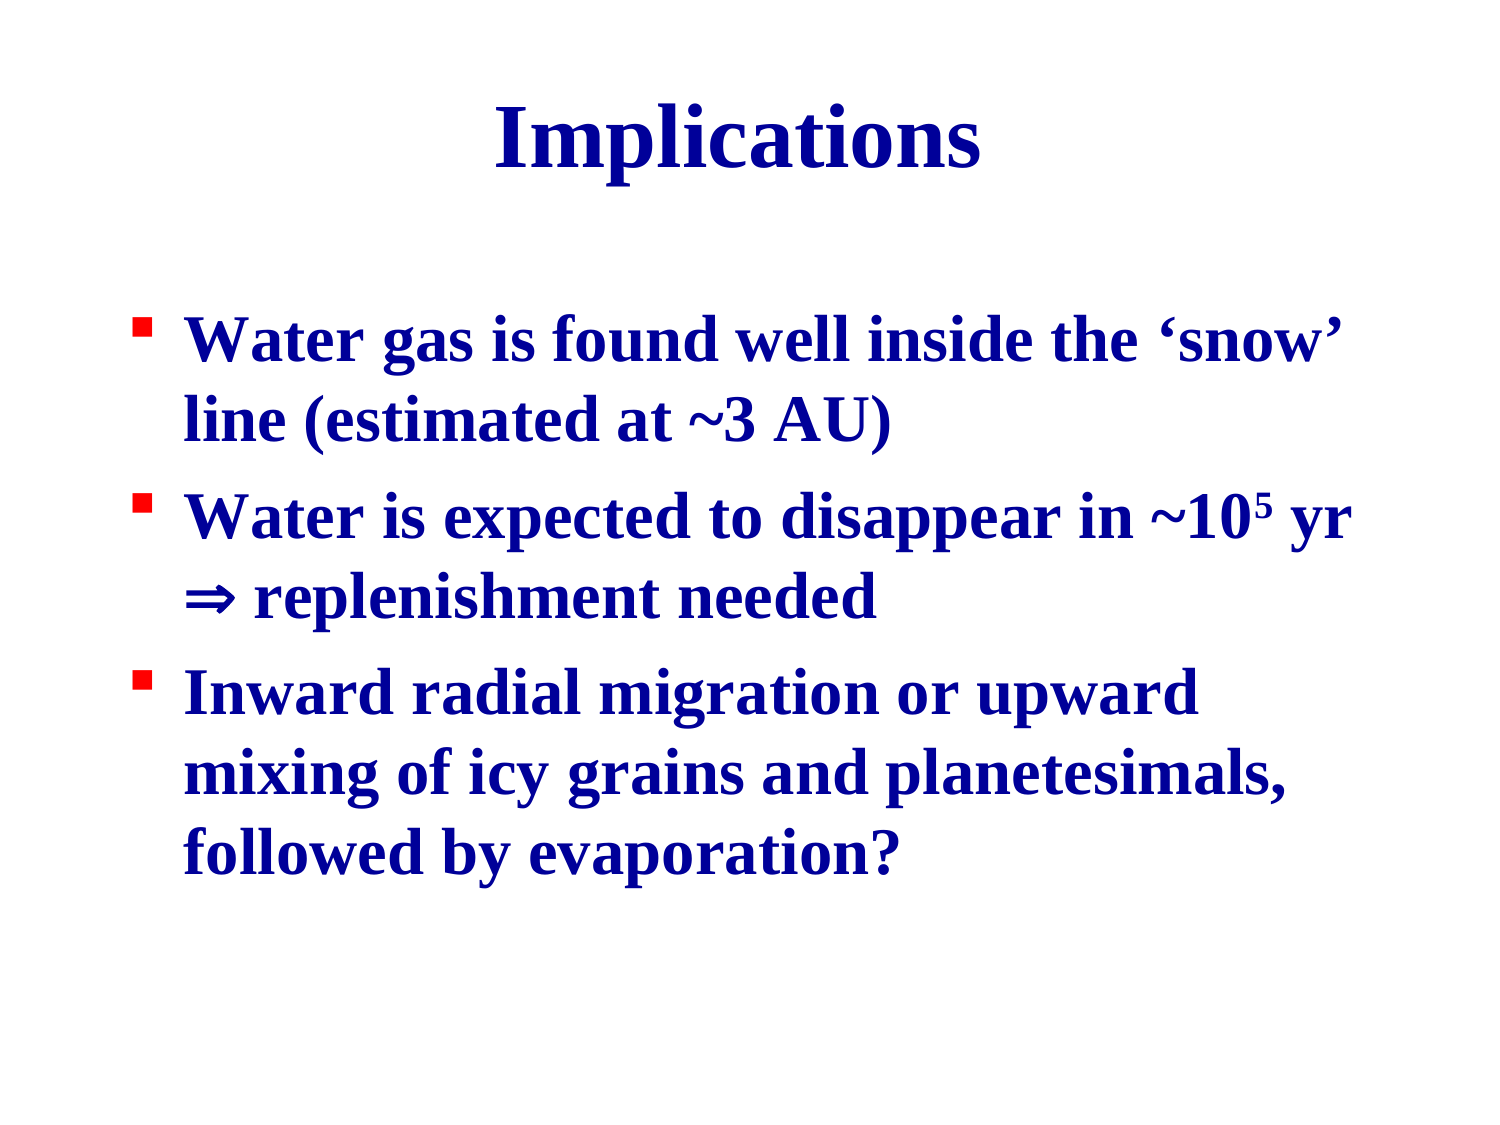

# Implications
Water gas is found well inside the ‘snow’ line (estimated at ~3 AU)
Water is expected to disappear in ~105 yr  replenishment needed
Inward radial migration or upward mixing of icy grains and planetesimals, followed by evaporation?